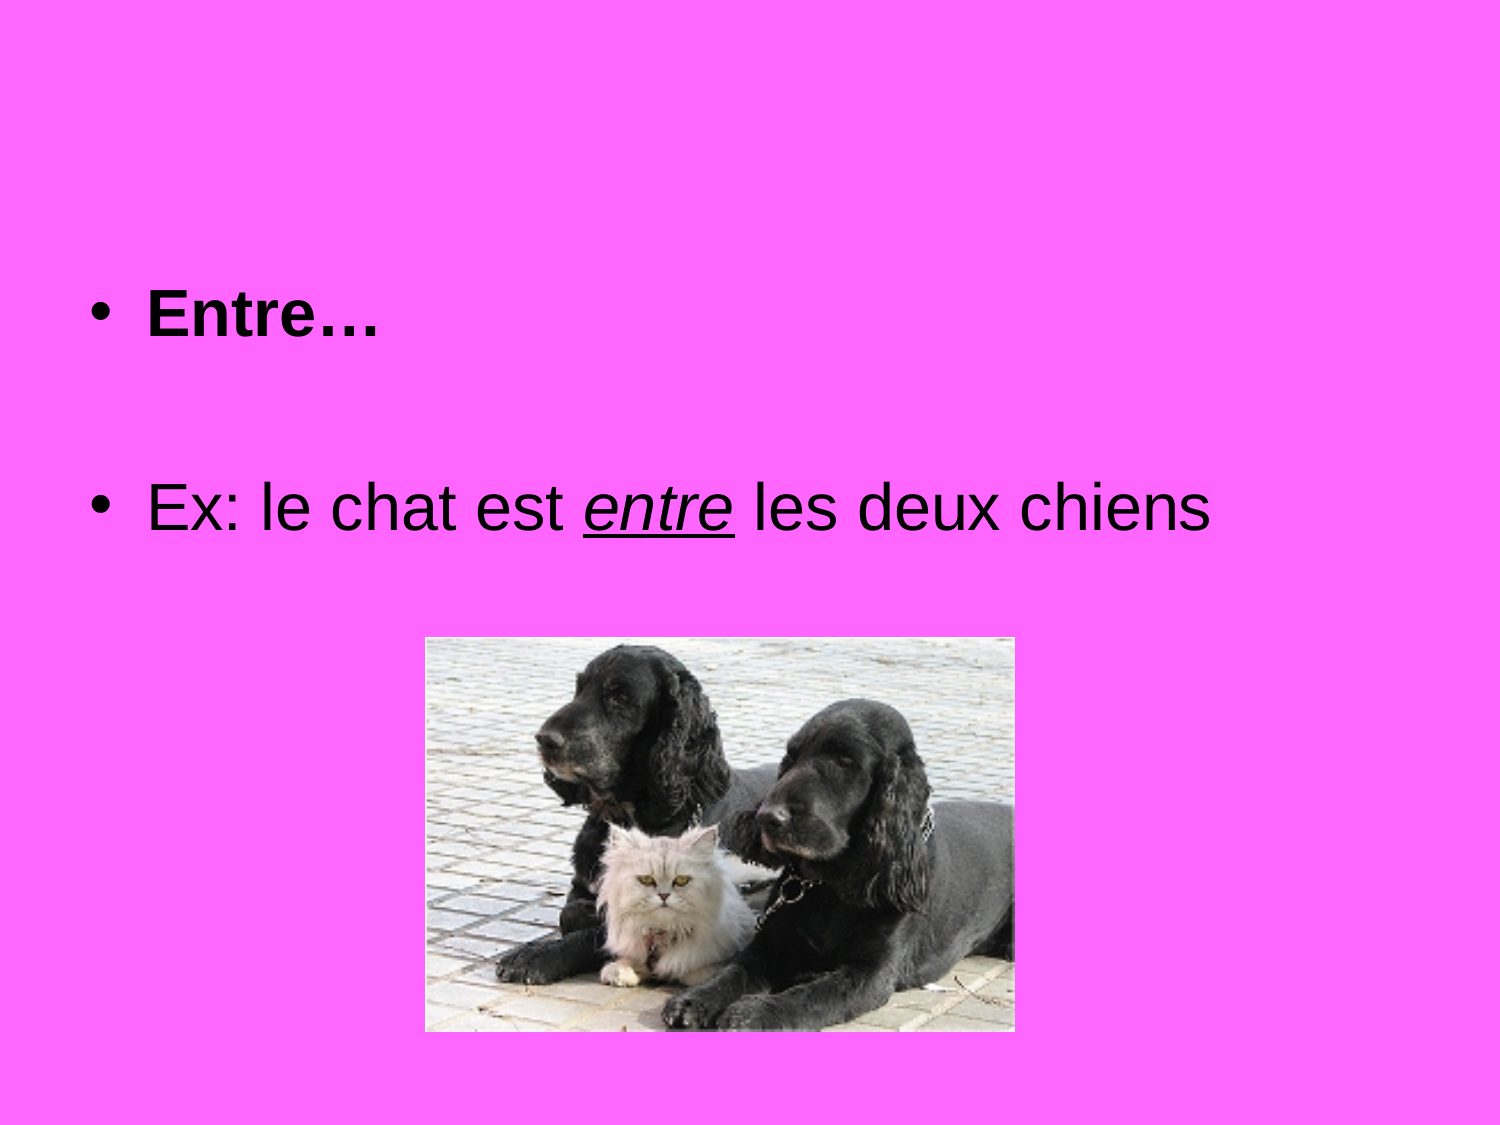

#
Entre…
Ex: le chat est entre les deux chiens